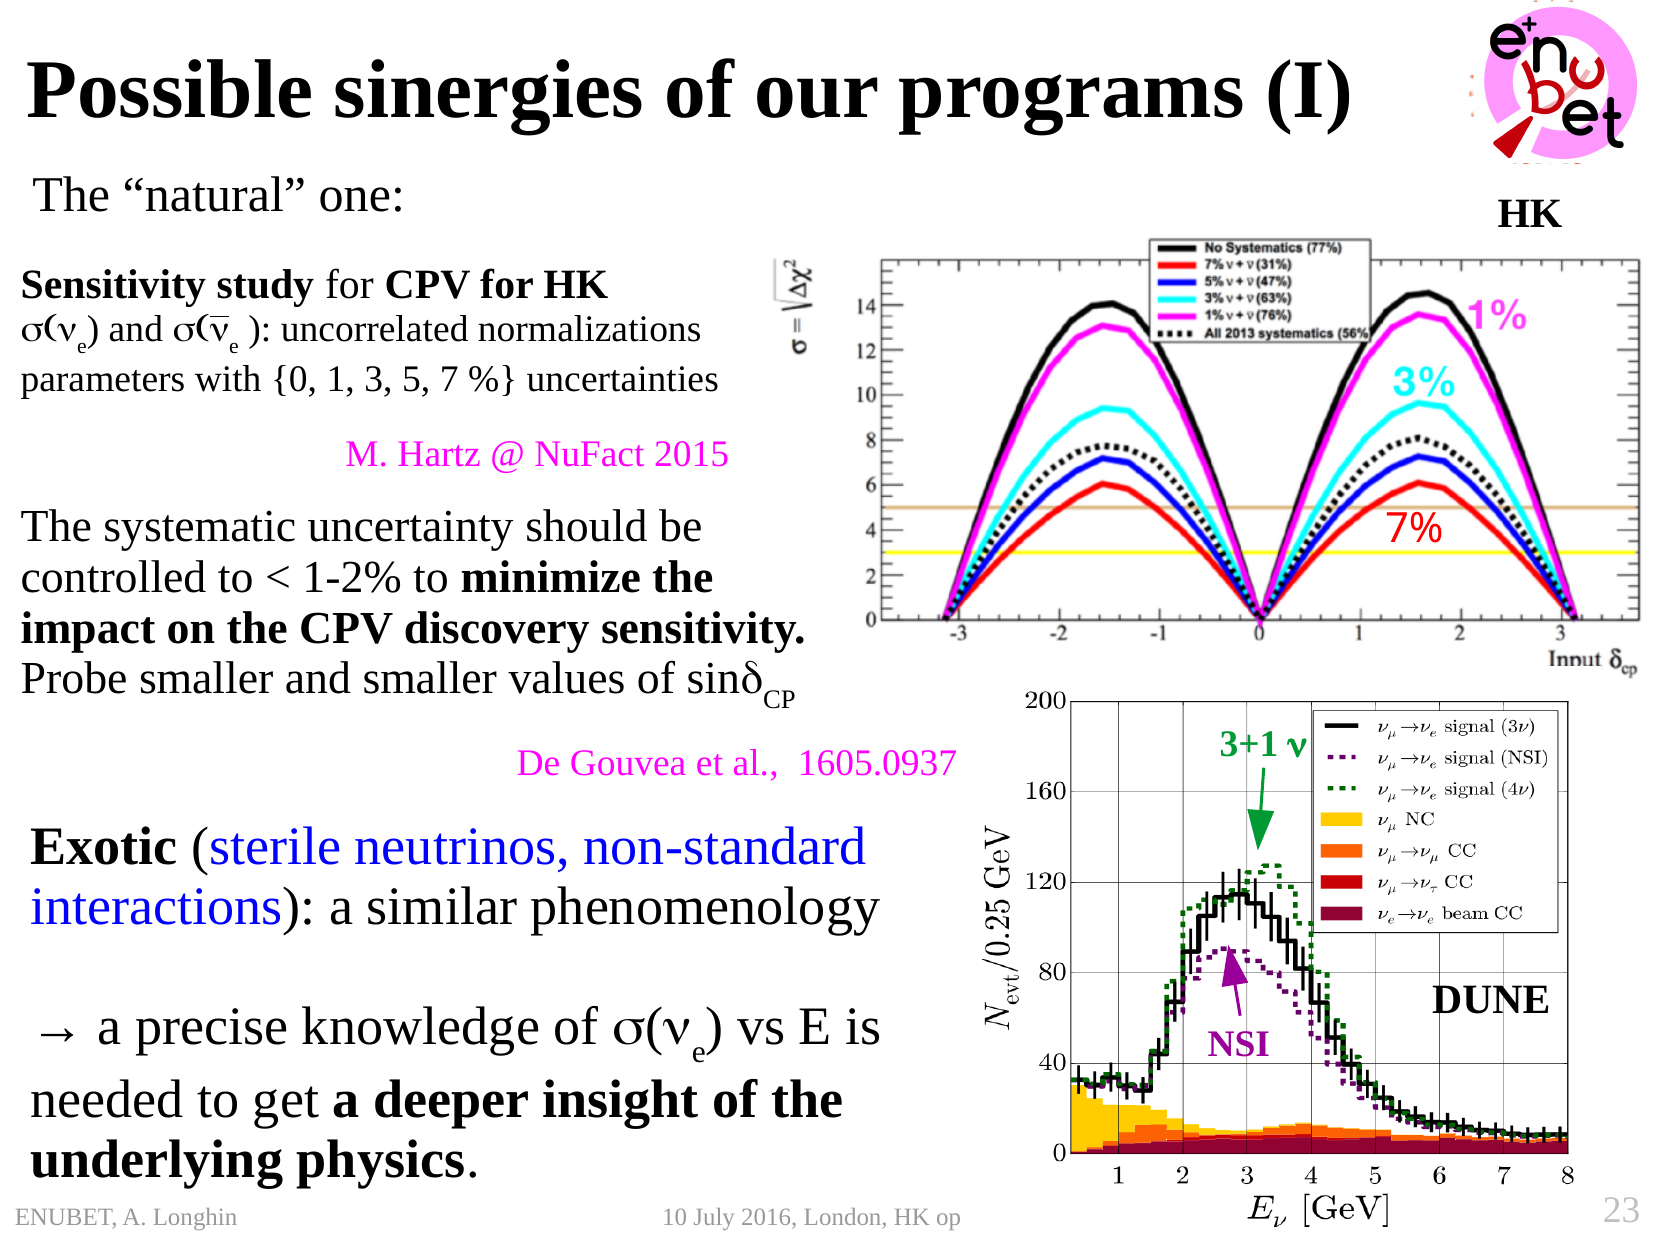

# Possible sinergies of our programs (I)
The “natural” one:
HK
Sensitivity study for CPV for HK
s(ne) and s(ne ): uncorrelated normalizations
parameters with {0, 1, 3, 5, 7 %} uncertainties
M. Hartz @ NuFact 2015
7%
The systematic uncertainty should be controlled to < 1-2% to minimize the impact on the CPV discovery sensitivity. Probe smaller and smaller values of sindCP
3+1 n
NSI
De Gouvea et al., 1605.0937
Exotic (sterile neutrinos, non-standard interactions): a similar phenomenology
→ a precise knowledge of s(ne) vs E is needed to get a deeper insight of the underlying physics.
DUNE